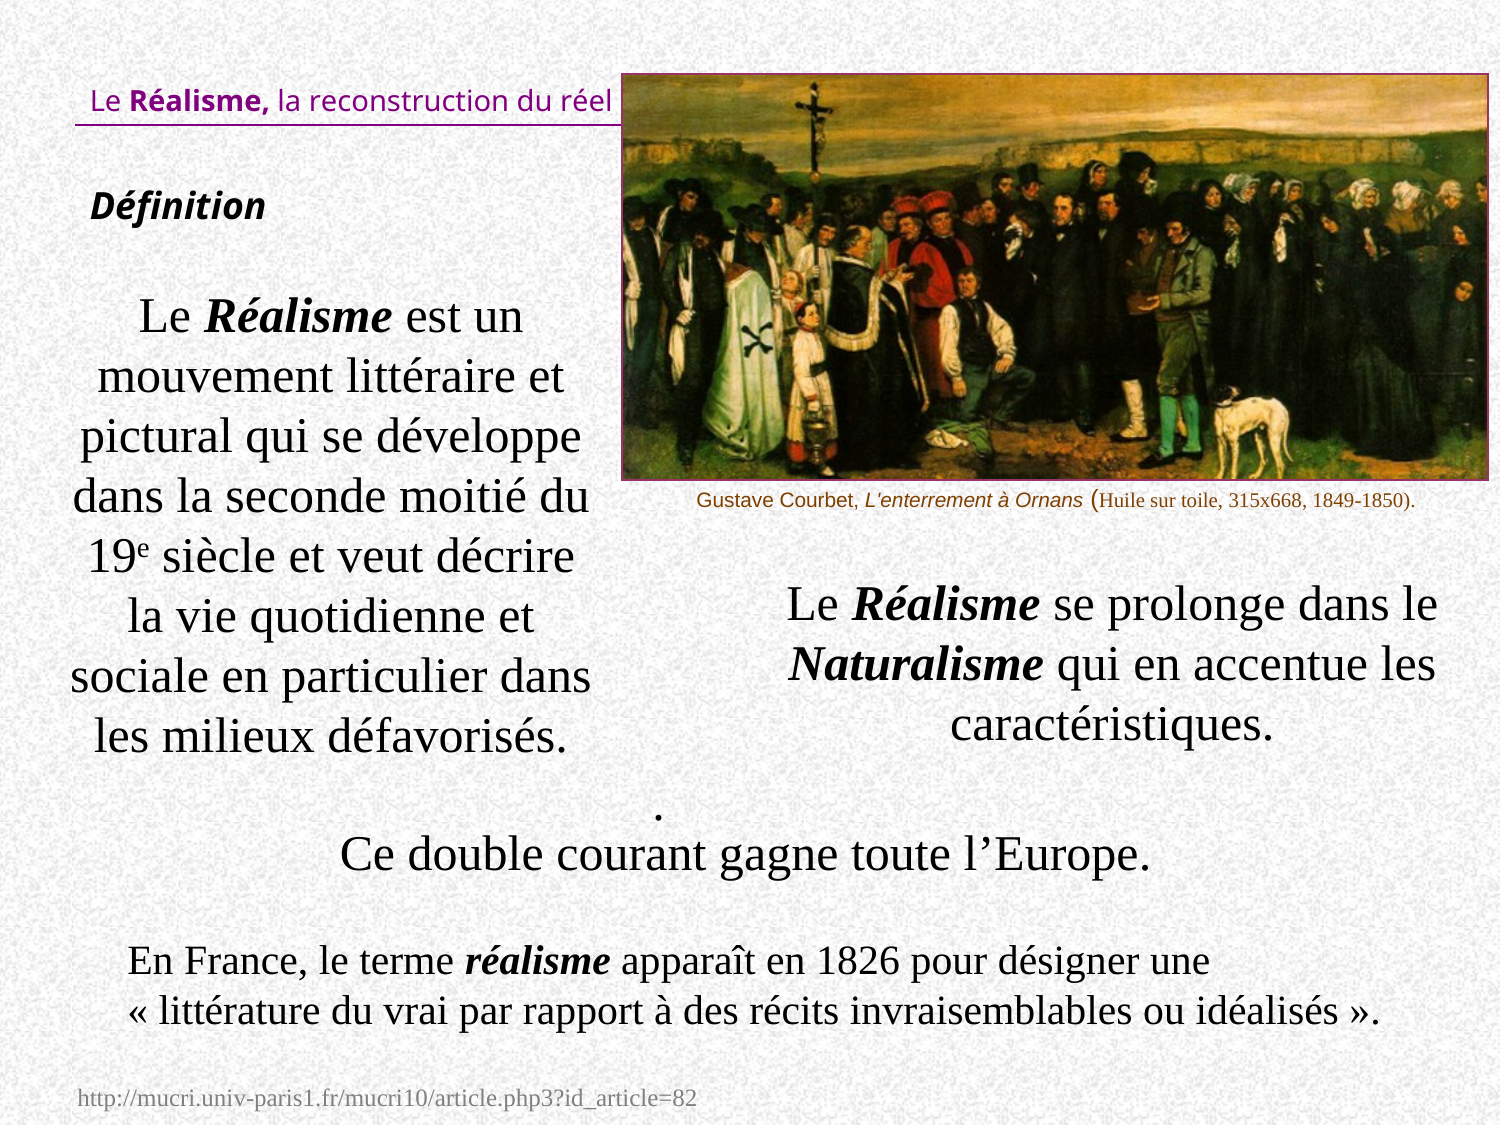

Le Réalisme, la reconstruction du réel
Définition
Le Réalisme est un mouvement littéraire et pictural qui se développe dans la seconde moitié du 19e siècle et veut décrire la vie quotidienne et sociale en particulier dans les milieux défavorisés.
Gustave Courbet, L'enterrement à Ornans (Huile sur toile, 315x668, 1849-1850).
Le Réalisme se prolonge dans le Naturalisme qui en accentue les caractéristiques.
 .
Ce double courant gagne toute l’Europe.
En France, le terme réalisme apparaît en 1826 pour désigner une « littérature du vrai par rapport à des récits invraisemblables ou idéalisés ».
http://mucri.univ-paris1.fr/mucri10/article.php3?id_article=82